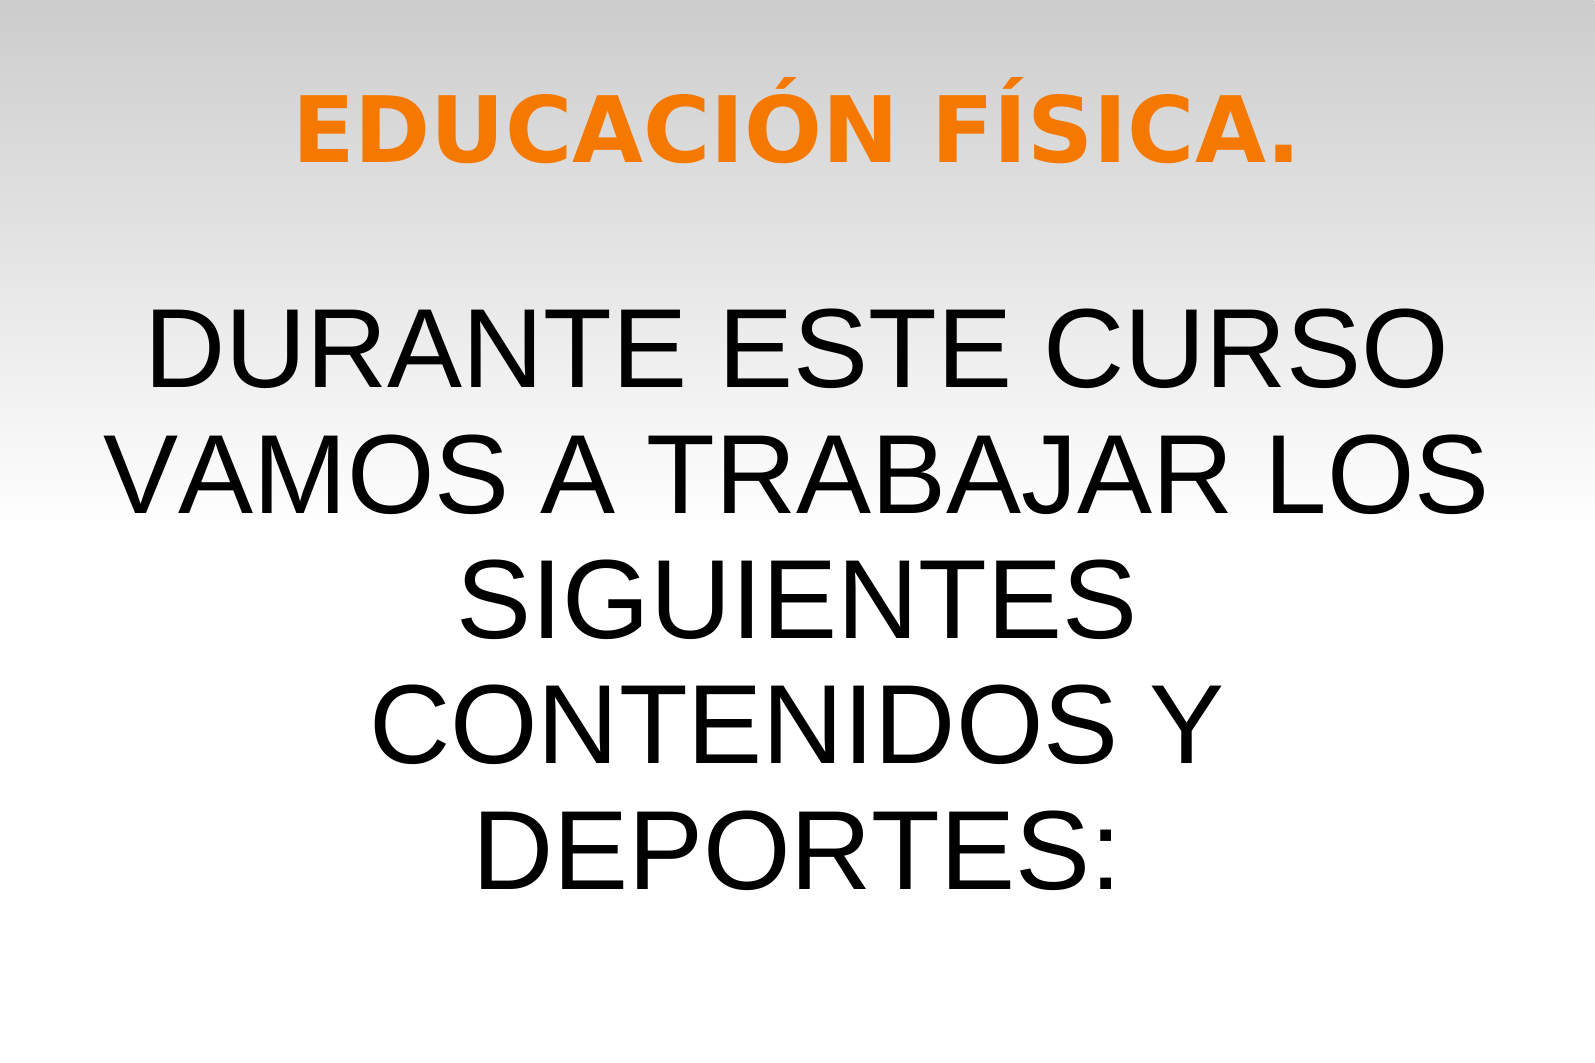

# EDUCACIÓN FÍSICA.
DURANTE ESTE CURSO VAMOS A TRABAJAR LOS SIGUIENTES CONTENIDOS Y DEPORTES: